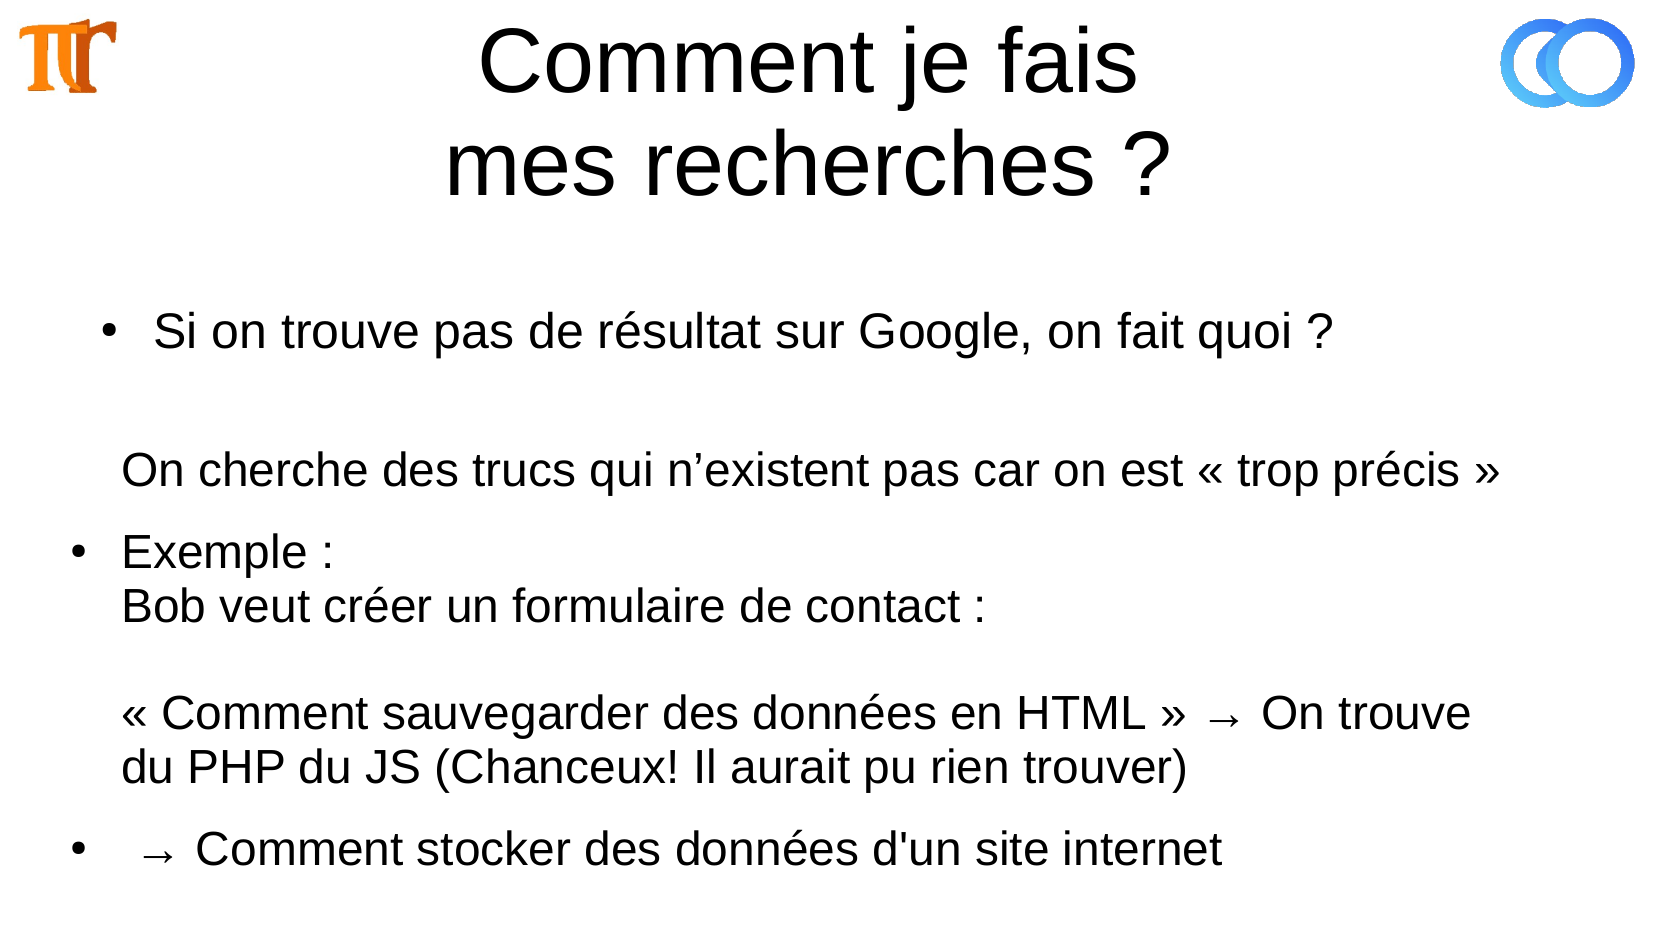

# Comment je fais mes recherches ?
Si on trouve pas de résultat sur Google, on fait quoi ?
On cherche des trucs qui n’existent pas car on est « trop précis »
Exemple :
Bob veut créer un formulaire de contact :
« Comment sauvegarder des données en HTML » → On trouve du PHP du JS (Chanceux! Il aurait pu rien trouver)
 → Comment stocker des données d'un site internet